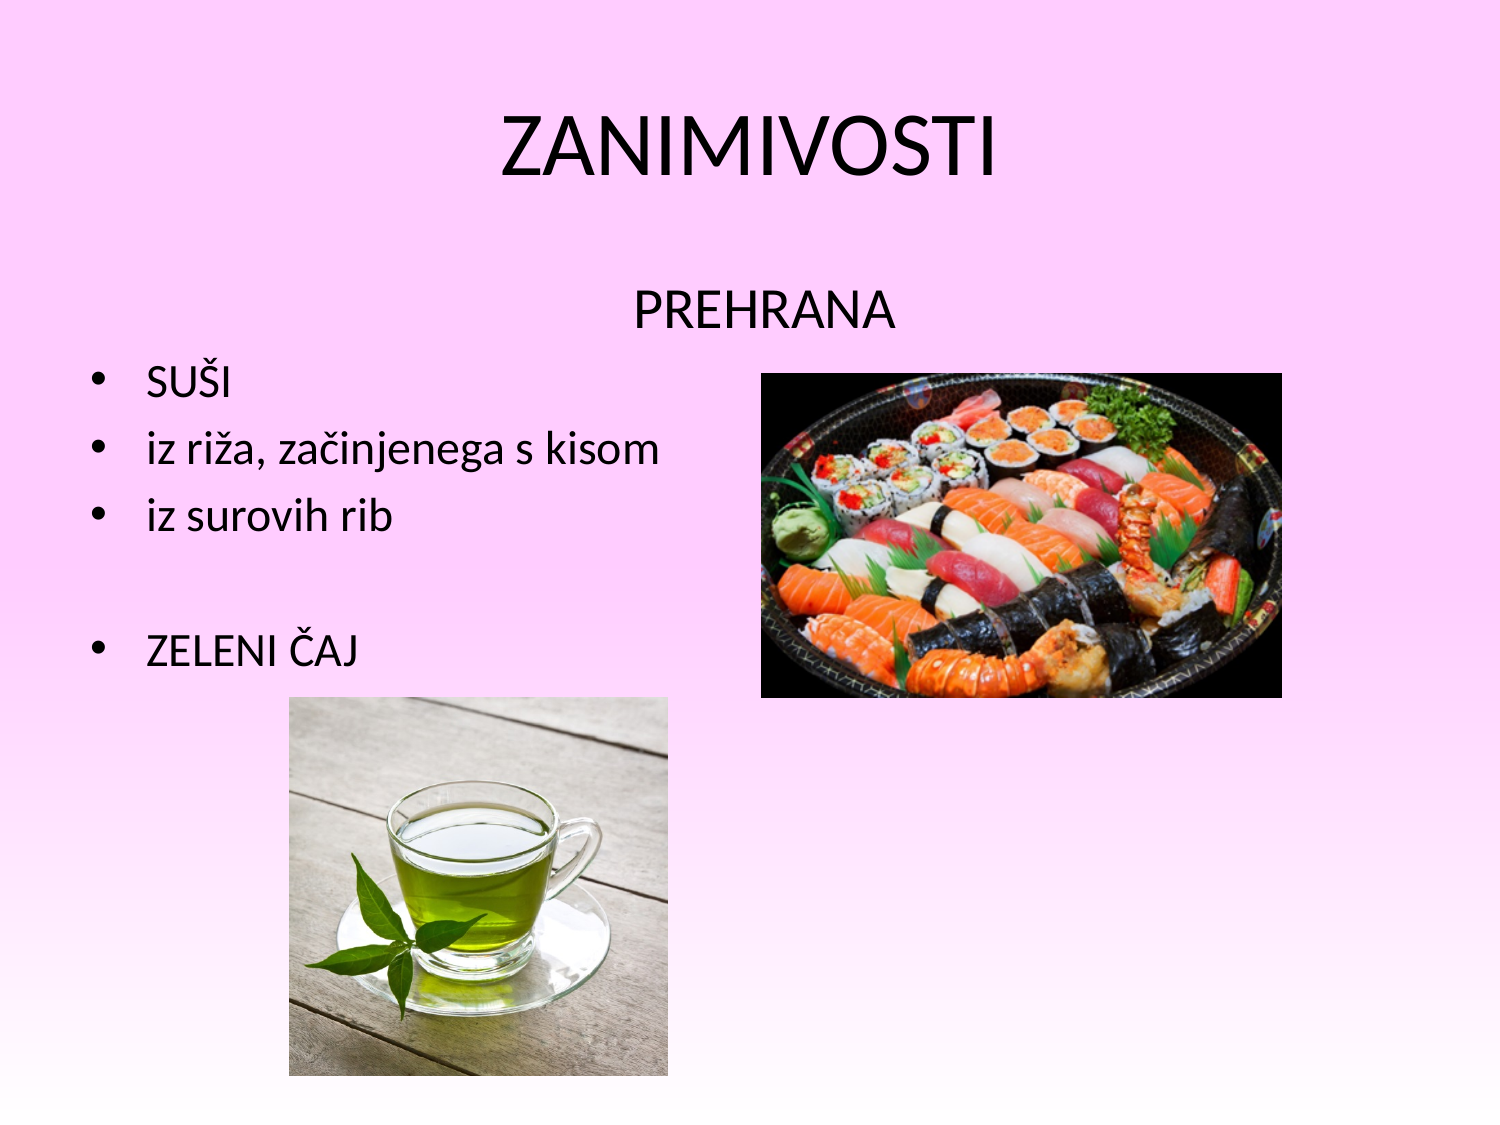

# ZANIMIVOSTI
 PREHRANA
SUŠI
iz riža, začinjenega s kisom
iz surovih rib
ZELENI ČAJ